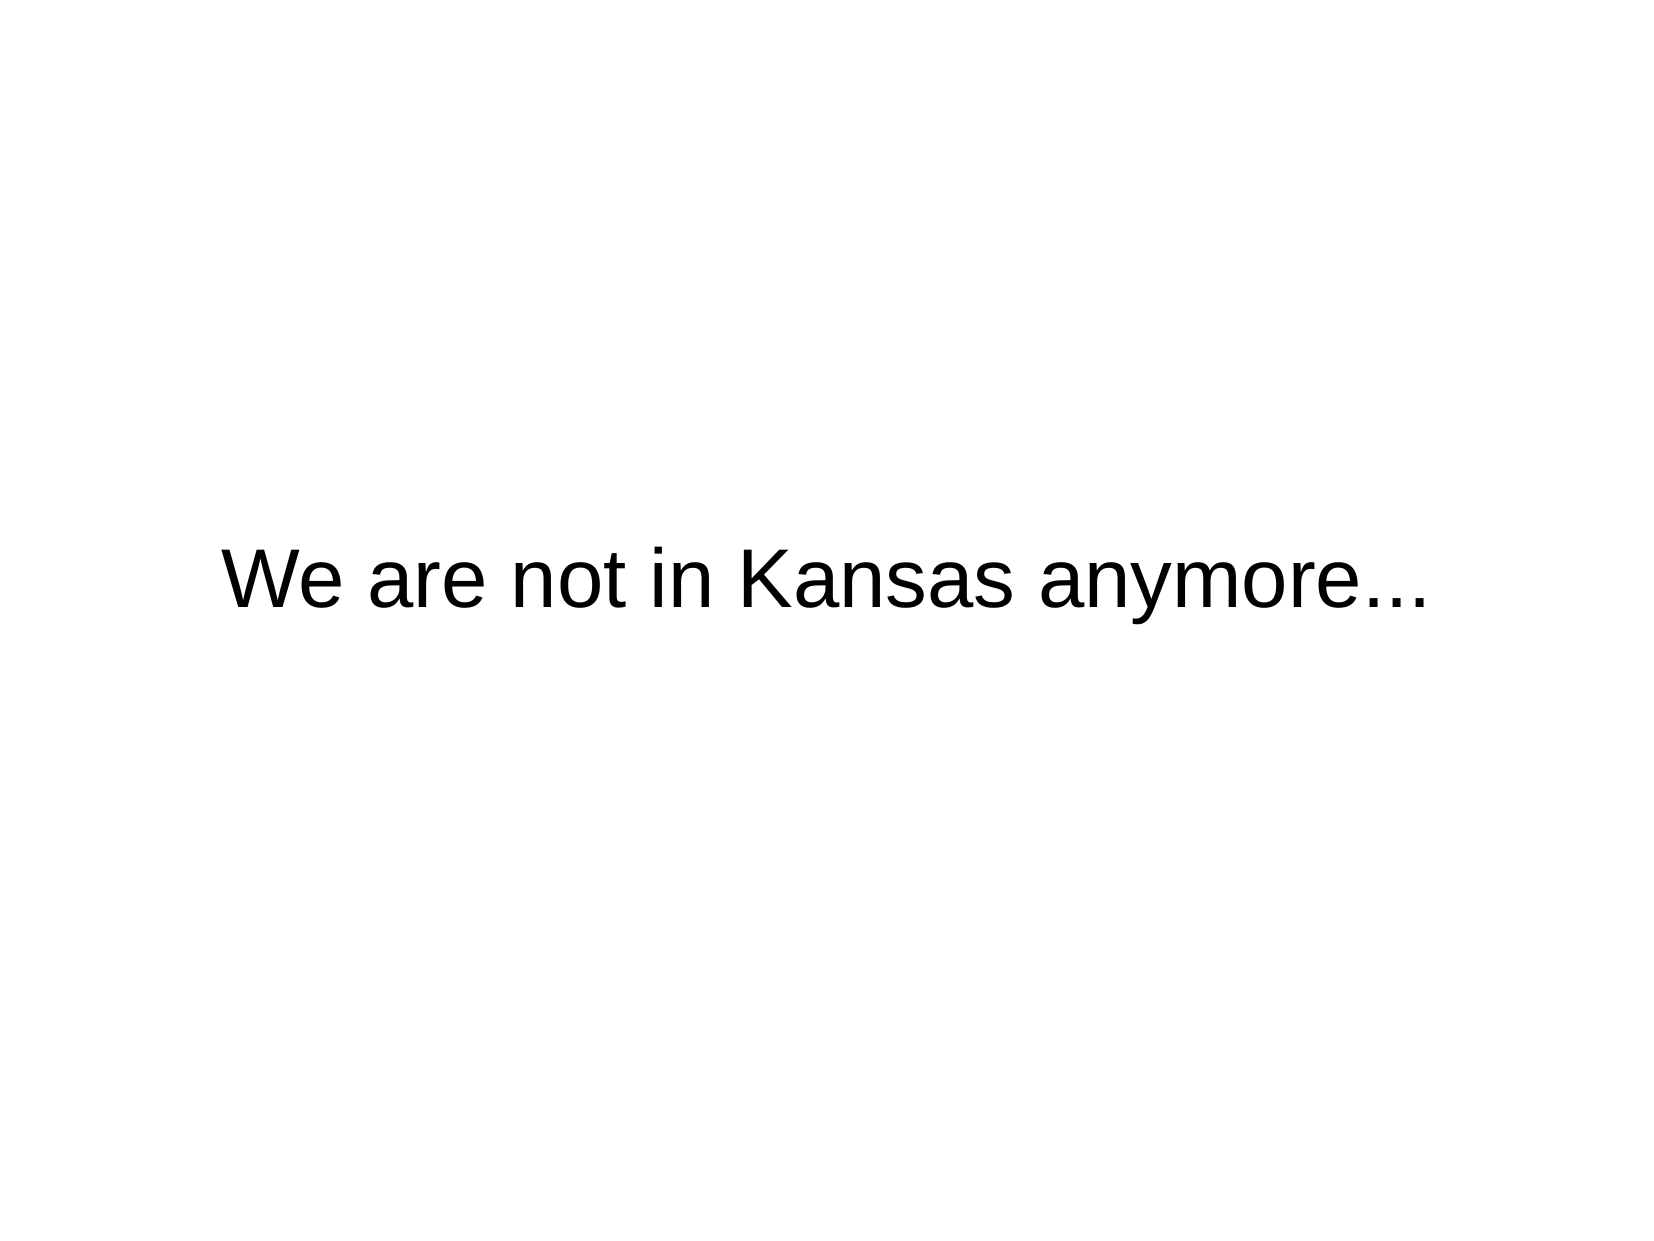

# We are not in Kansas anymore...